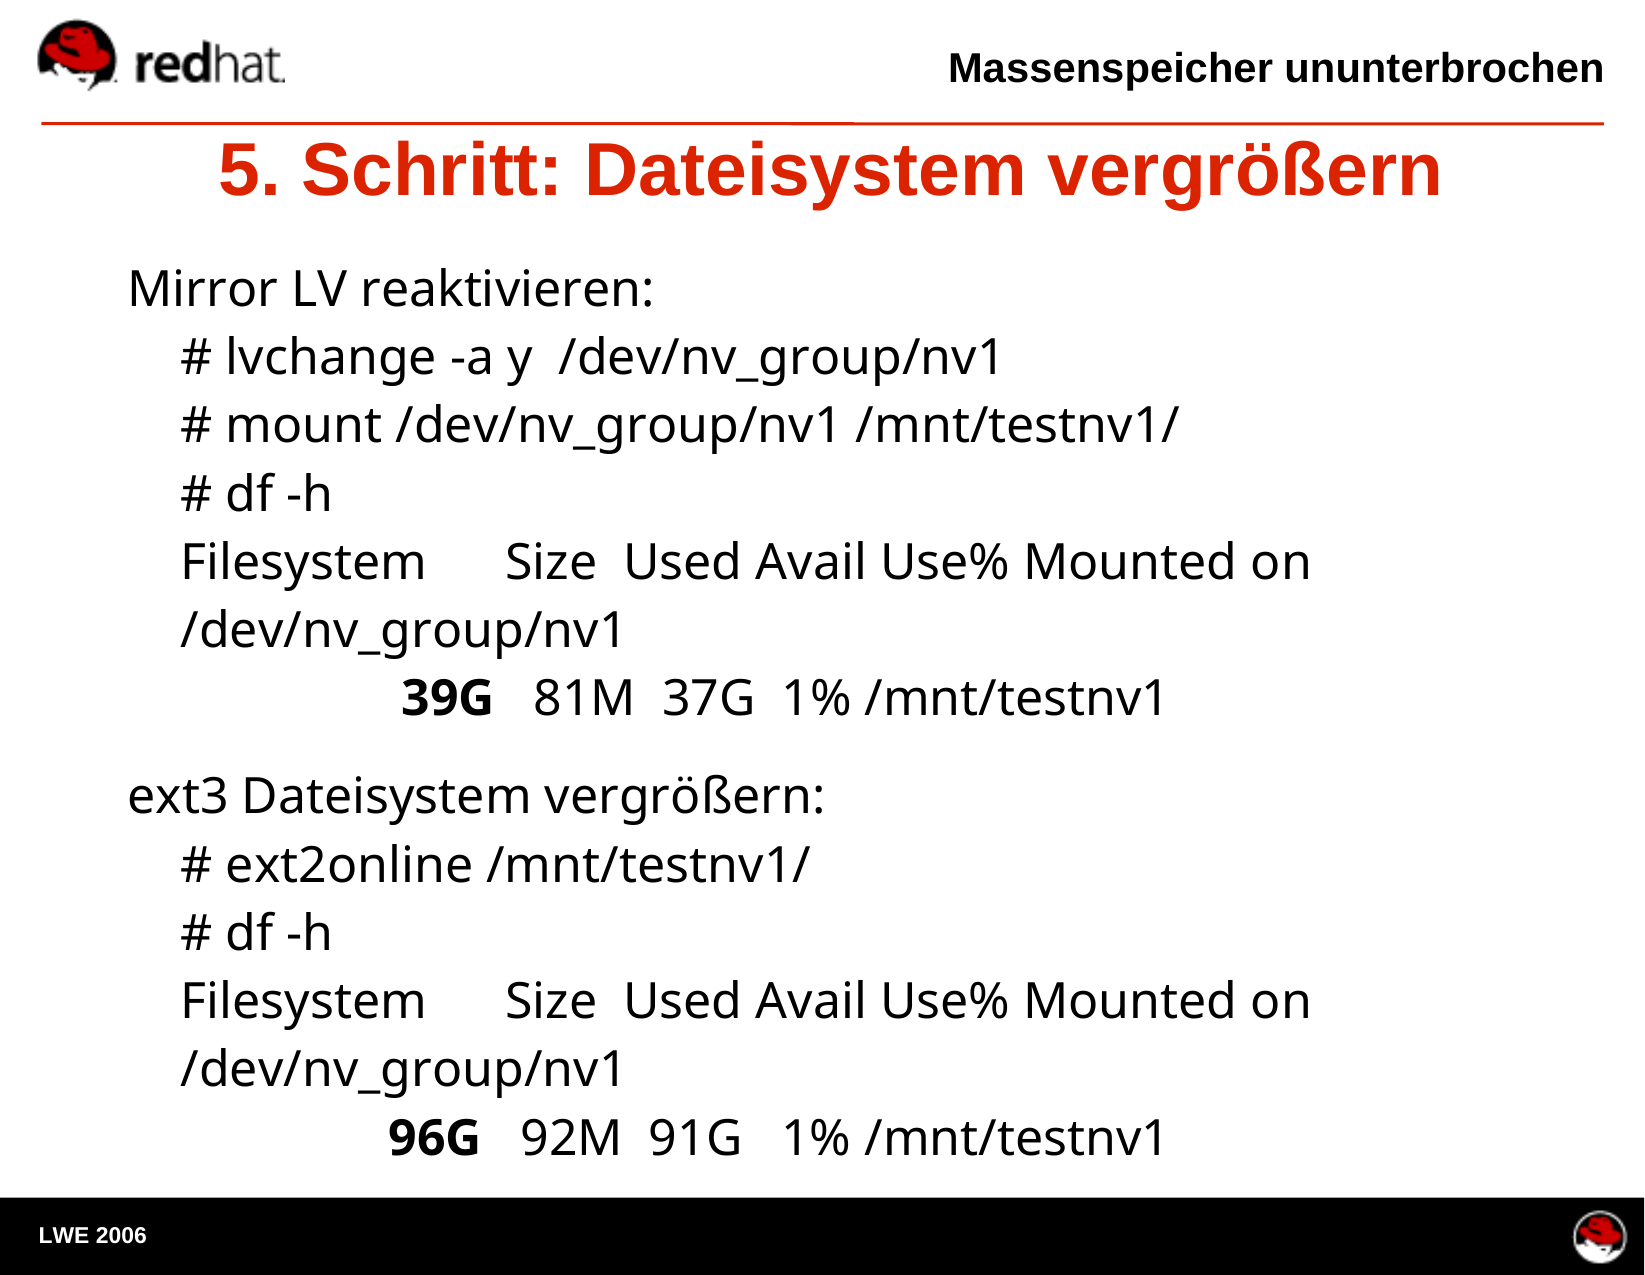

Massenspeicher ununterbrochen
5. Schritt: Dateisystem vergrößern
# Mirror LV reaktivieren: # lvchange -a y /dev/nv_group/nv1 # mount /dev/nv_group/nv1 /mnt/testnv1/ # df -h Filesystem Size Used Avail Use% Mounted on /dev/nv_group/nv1 39G 81M 37G 1% /mnt/testnv1
ext3 Dateisystem vergrößern:
# ext2online /mnt/testnv1/
# df -h
Filesystem Size Used Avail Use% Mounted on
/dev/nv_group/nv1
 96G 92M 91G 1% /mnt/testnv1
LWE 2006